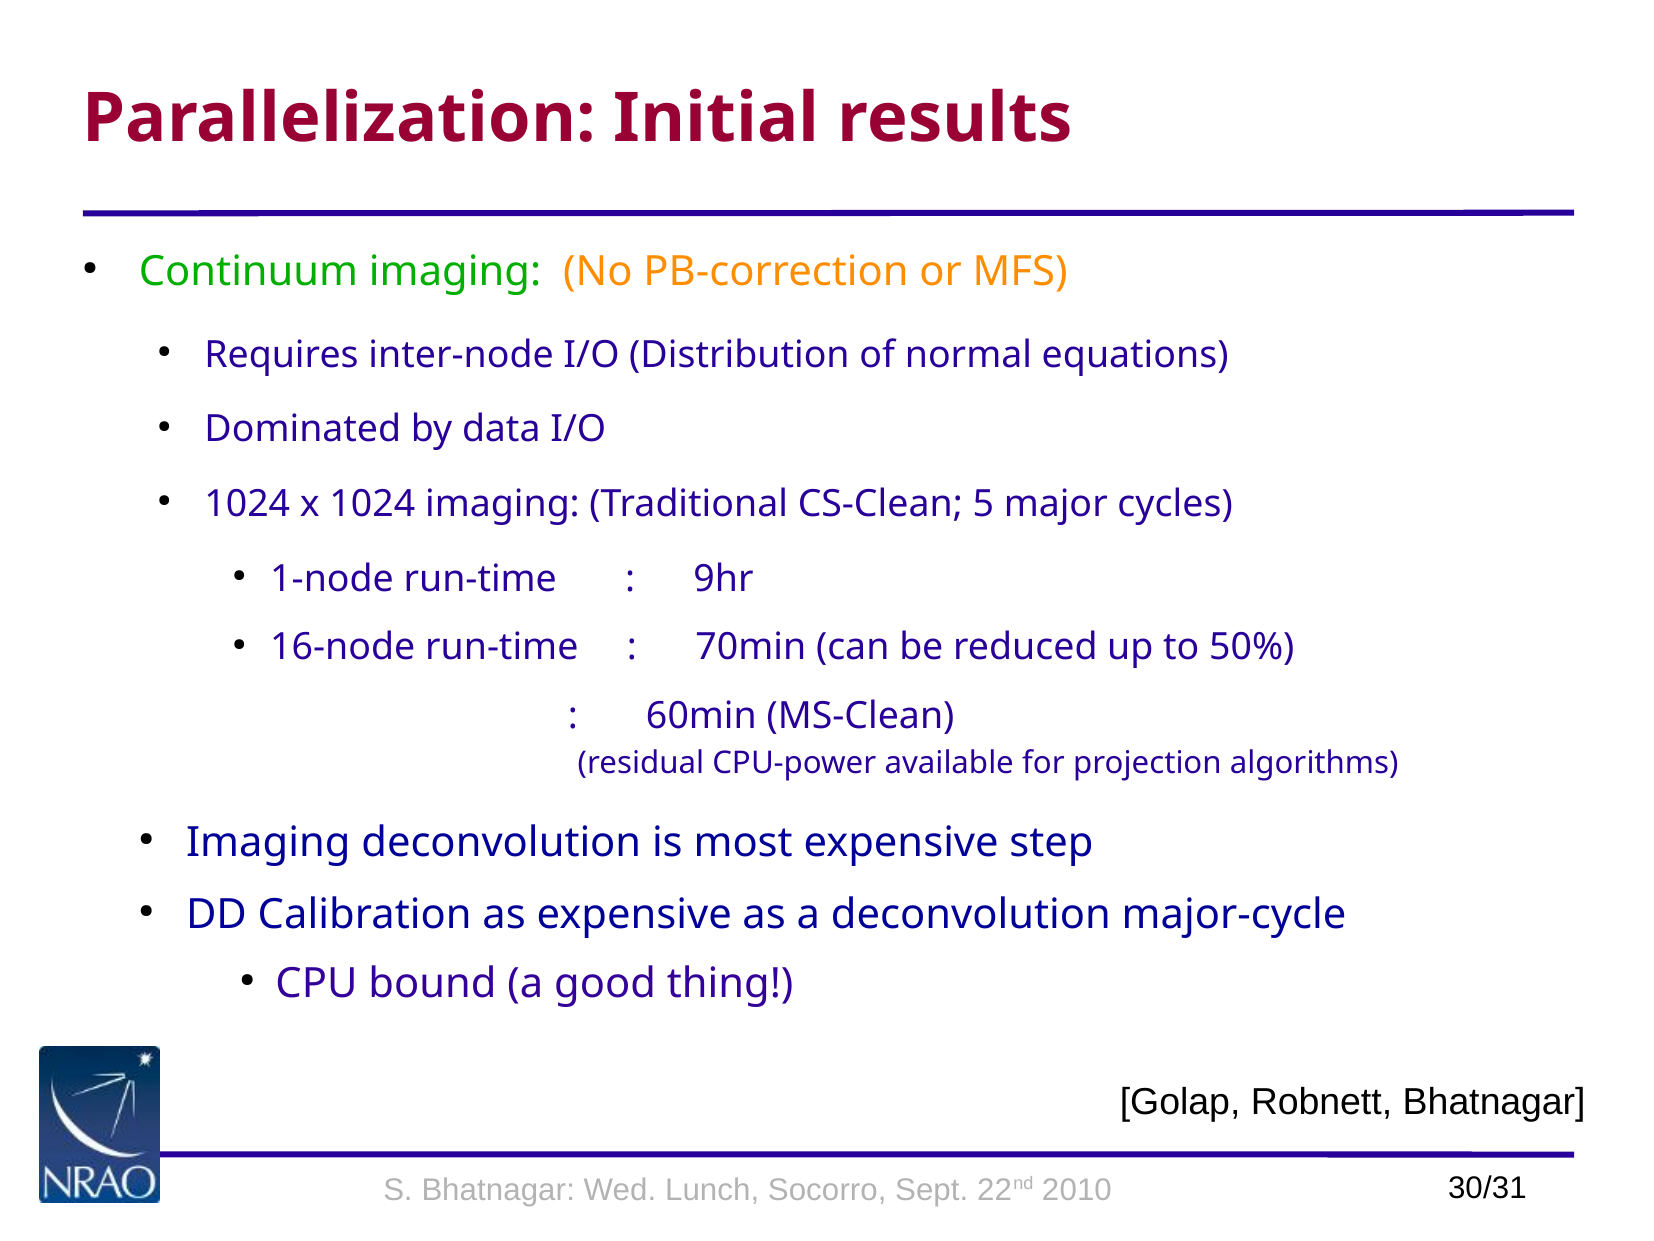

# Parallelization: Initial results
Continuum imaging: (No PB-correction or MFS)
Requires inter-node I/O (Distribution of normal equations)
Dominated by data I/O
1024 x 1024 imaging: (Traditional CS-Clean; 5 major cycles)
1-node run-time : 9hr
16-node run-time : 70min (can be reduced up to 50%)
 : 60min (MS-Clean)
 (residual CPU-power available for projection algorithms)
 Imaging deconvolution is most expensive step
 DD Calibration as expensive as a deconvolution major-cycle
CPU bound (a good thing!)
[Golap, Robnett, Bhatnagar]